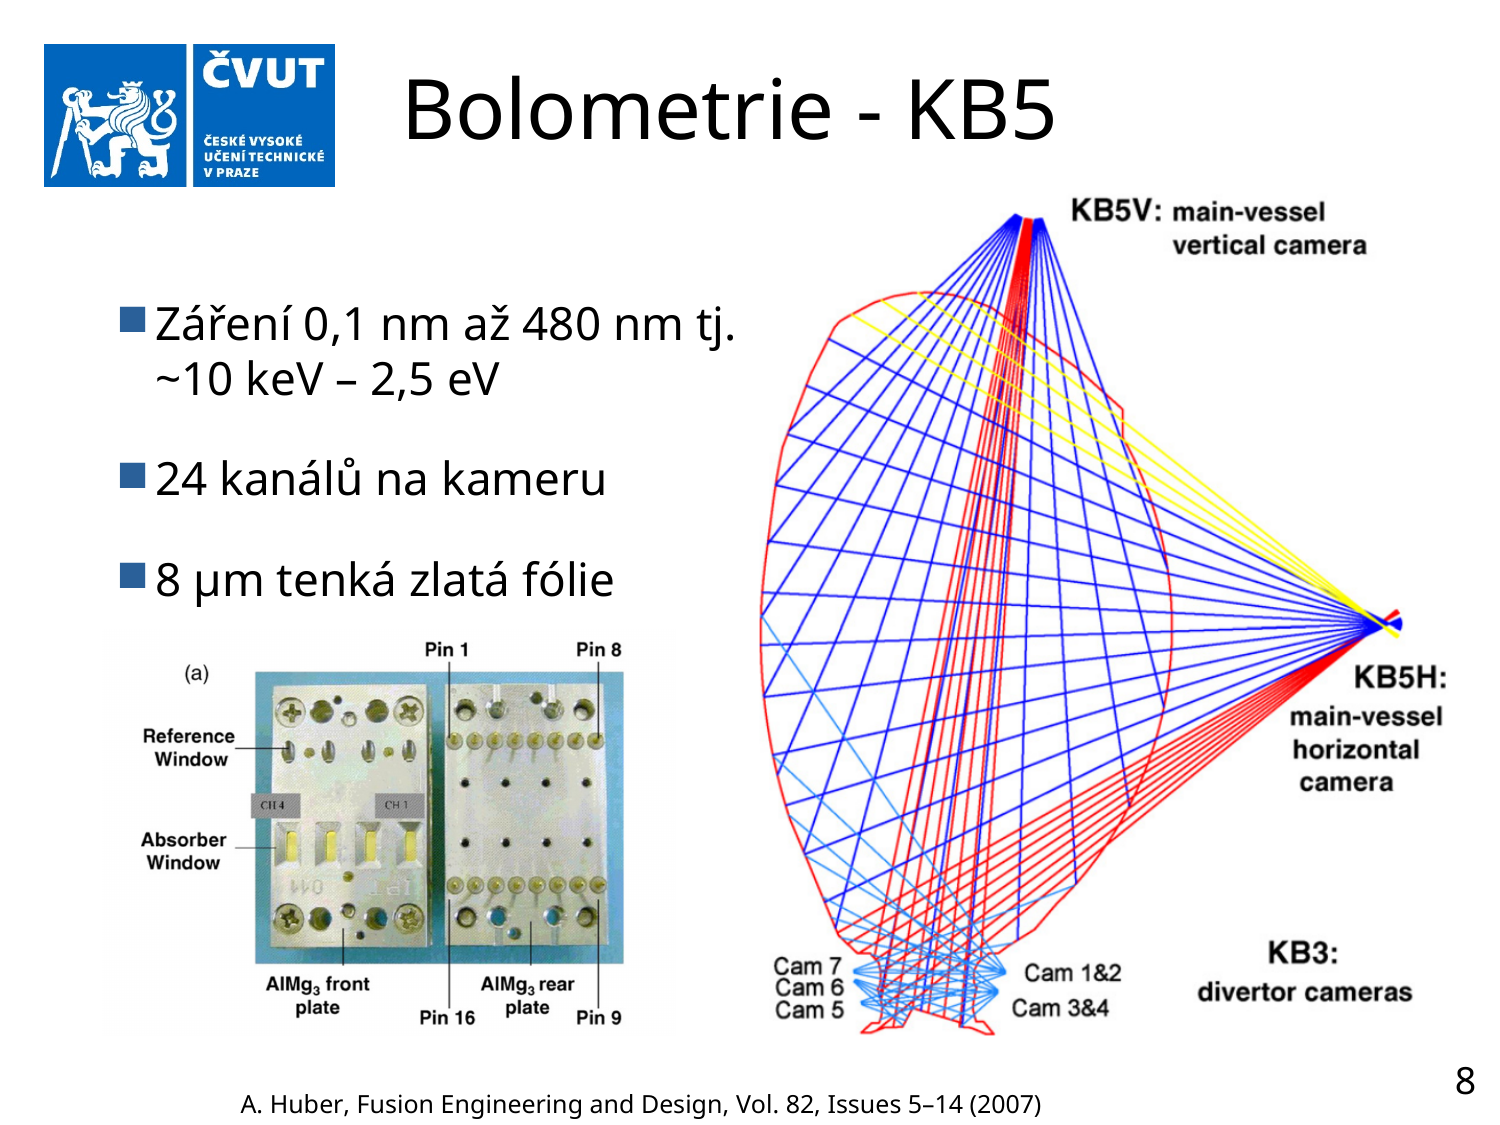

# Bolometrie - KB5
Záření 0,1 nm až 480 nm tj. ~10 keV – 2,5 eV
24 kanálů na kameru
8 μm tenká zlatá fólie
A. Huber, Fusion Engineering and Design, Vol. 82, Issues 5–14 (2007)